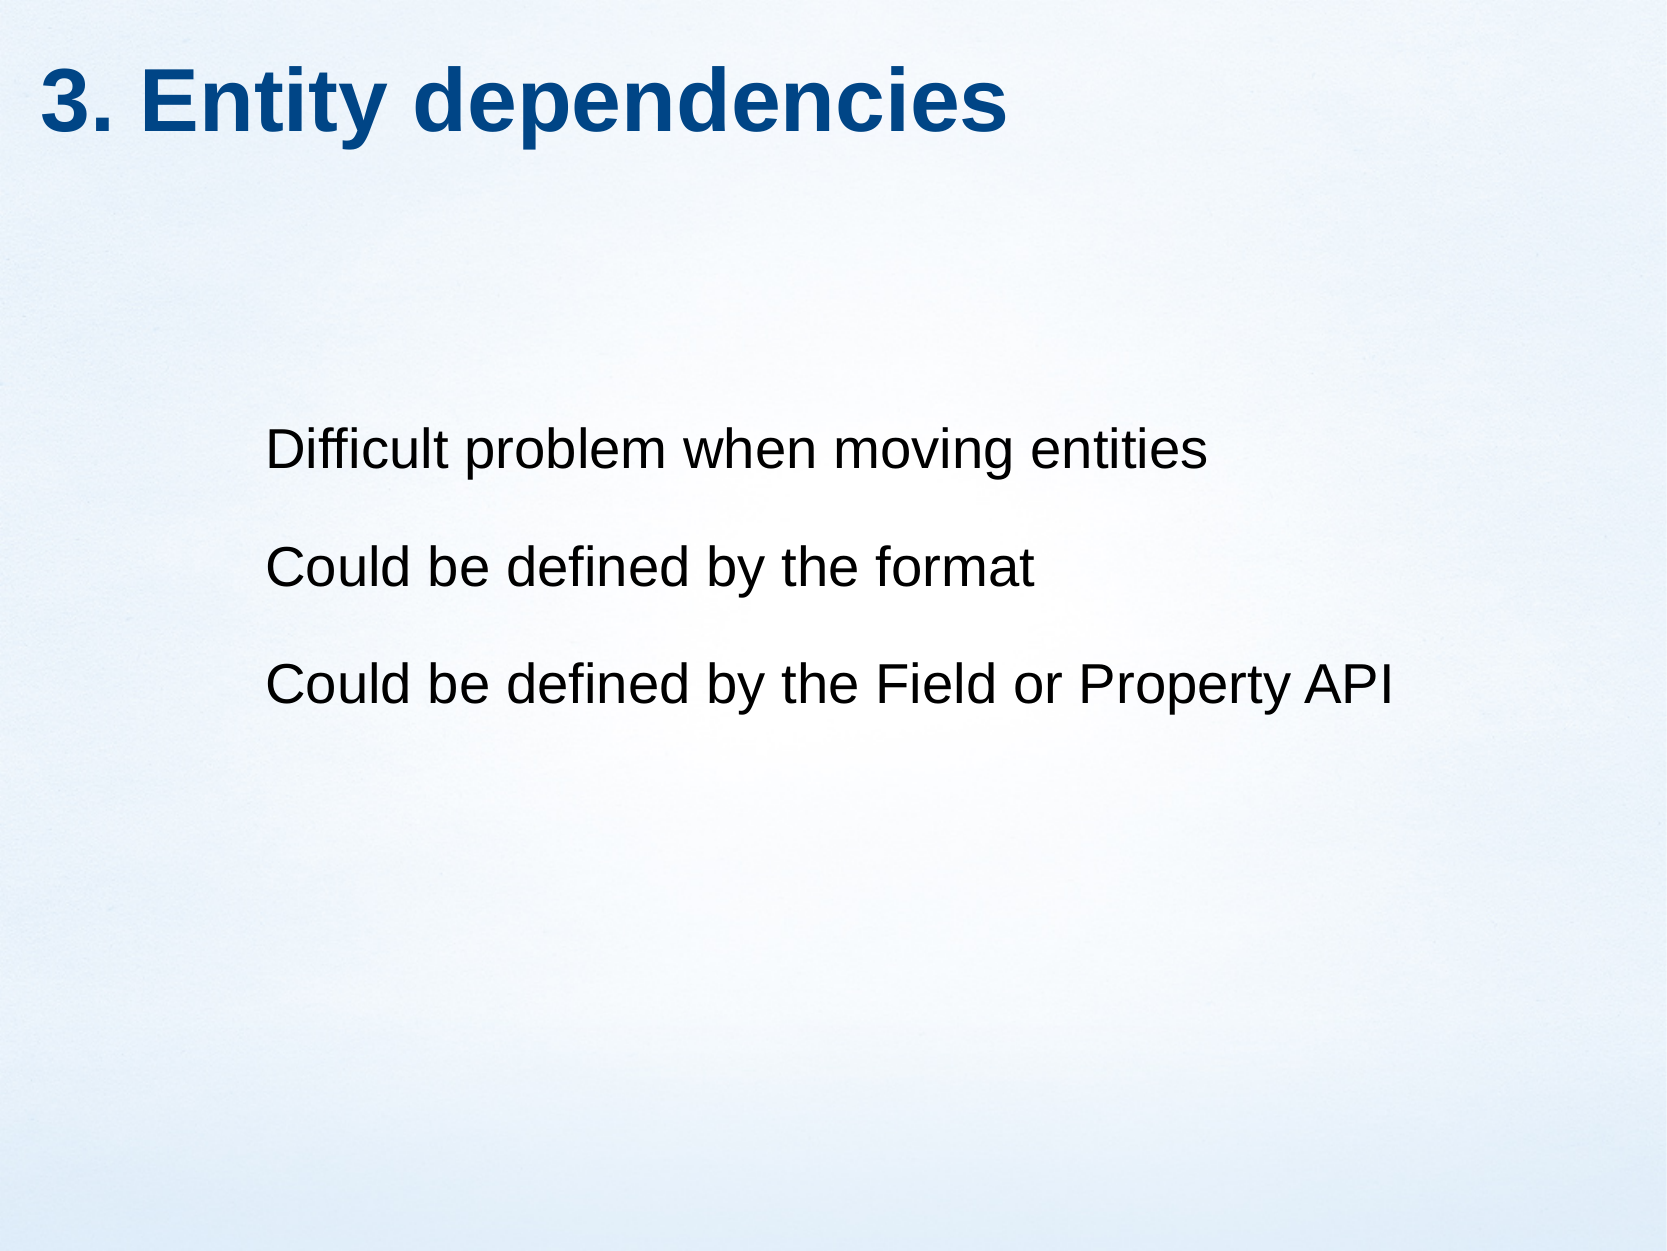

# 3. Entity dependencies
Difficult problem when moving entities
Could be defined by the format
Could be defined by the Field or Property API